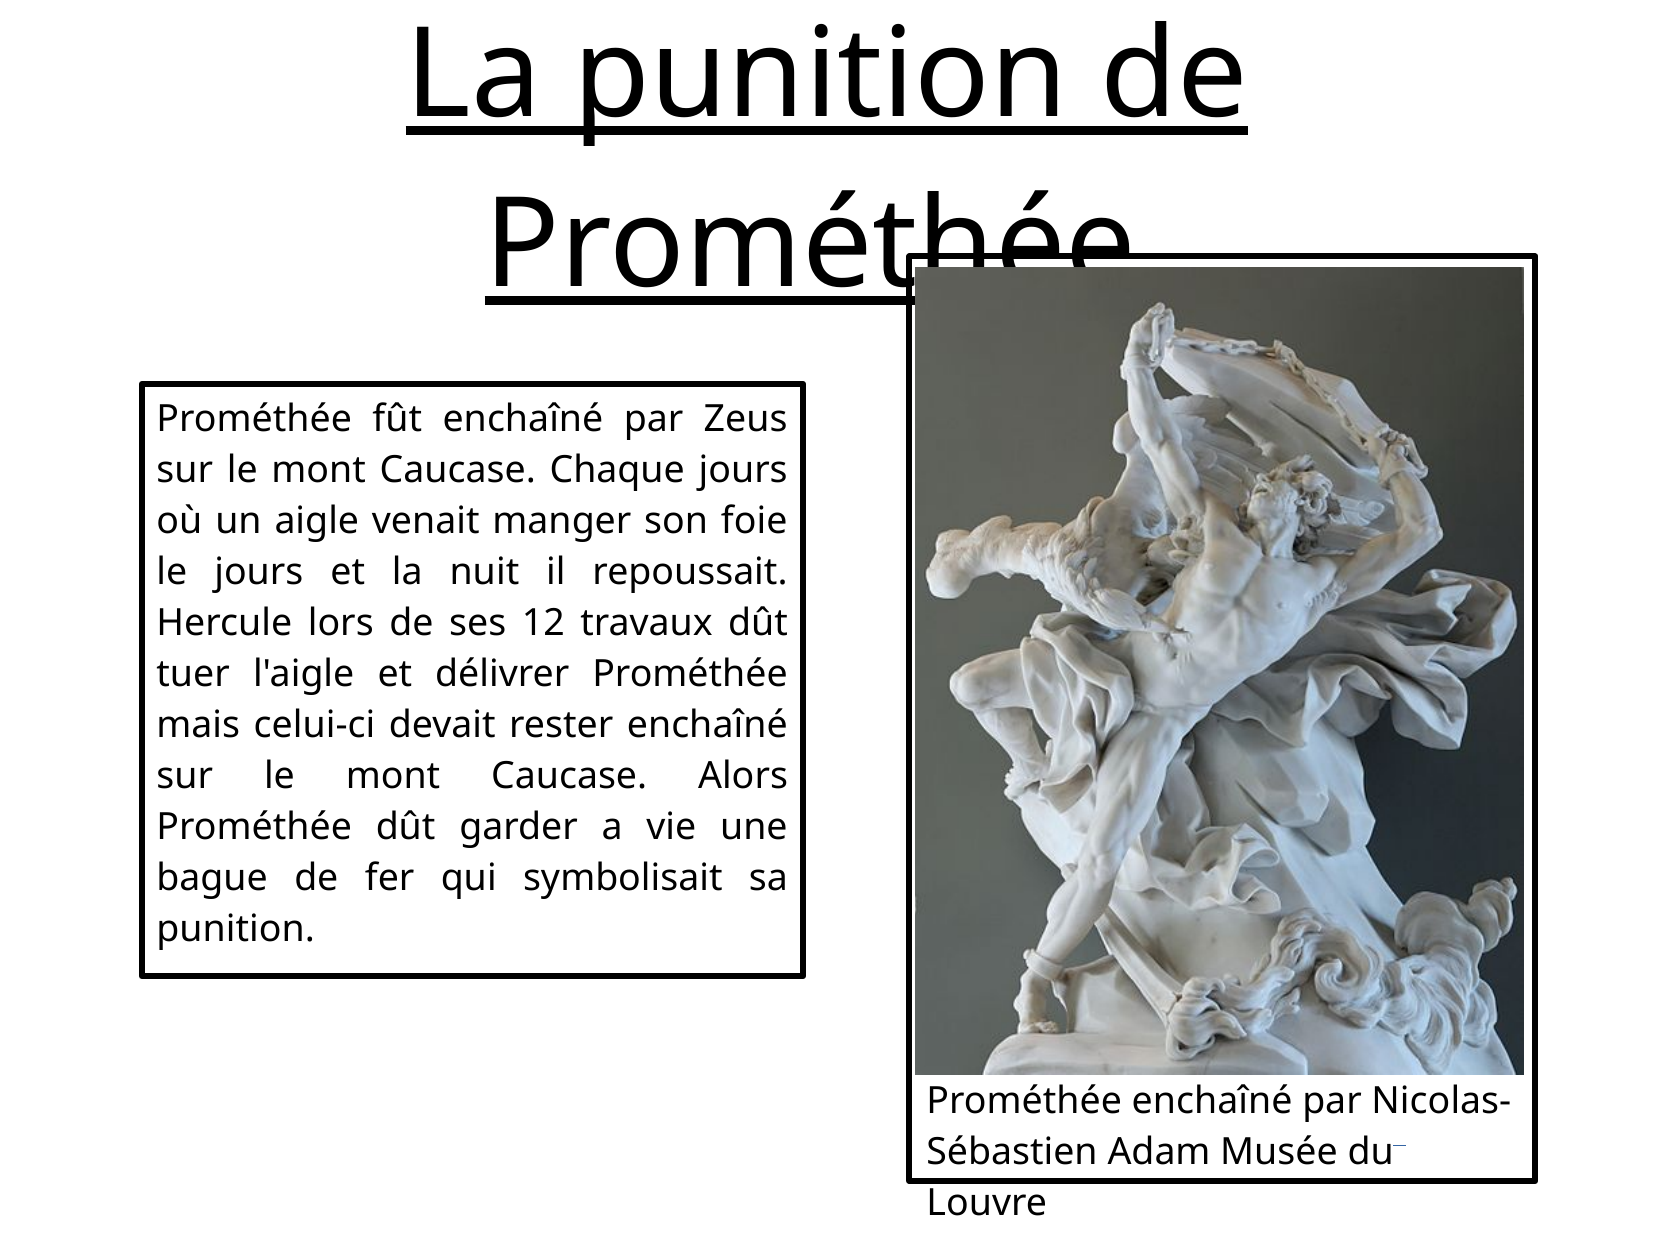

# La punition de Prométhée
Prométhée enchaîné par Nicolas-Sébastien Adam Musée du Louvre
Prométhée fût enchaîné par Zeus sur le mont Caucase. Chaque jours où un aigle venait manger son foie le jours et la nuit il repoussait. Hercule lors de ses 12 travaux dût tuer l'aigle et délivrer Prométhée mais celui-ci devait rester enchaîné sur le mont Caucase. Alors Prométhée dût garder a vie une bague de fer qui symbolisait sa punition.